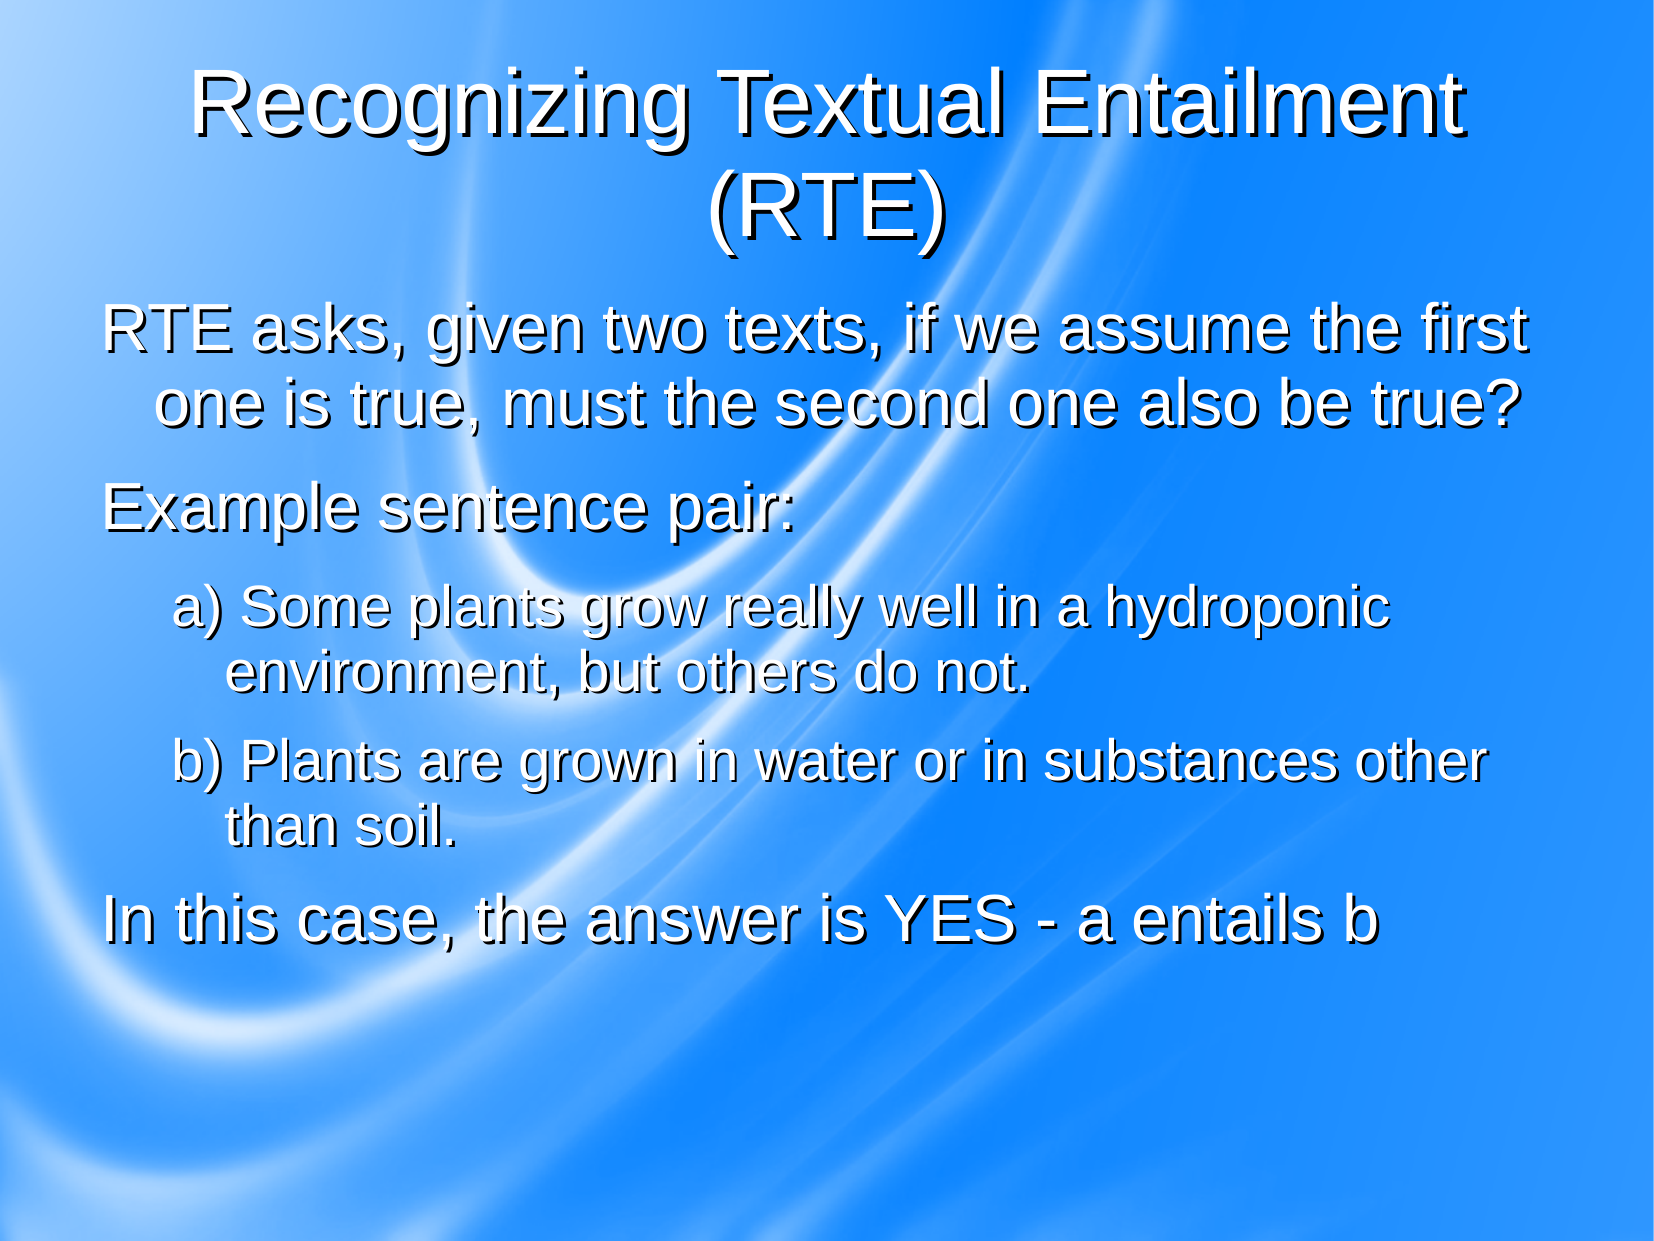

# Recognizing Textual Entailment (RTE)
RTE asks, given two texts, if we assume the first one is true, must the second one also be true?
Example sentence pair:
a) Some plants grow really well in a hydroponic environment, but others do not.
b) Plants are grown in water or in substances other than soil.
In this case, the answer is YES - a entails b